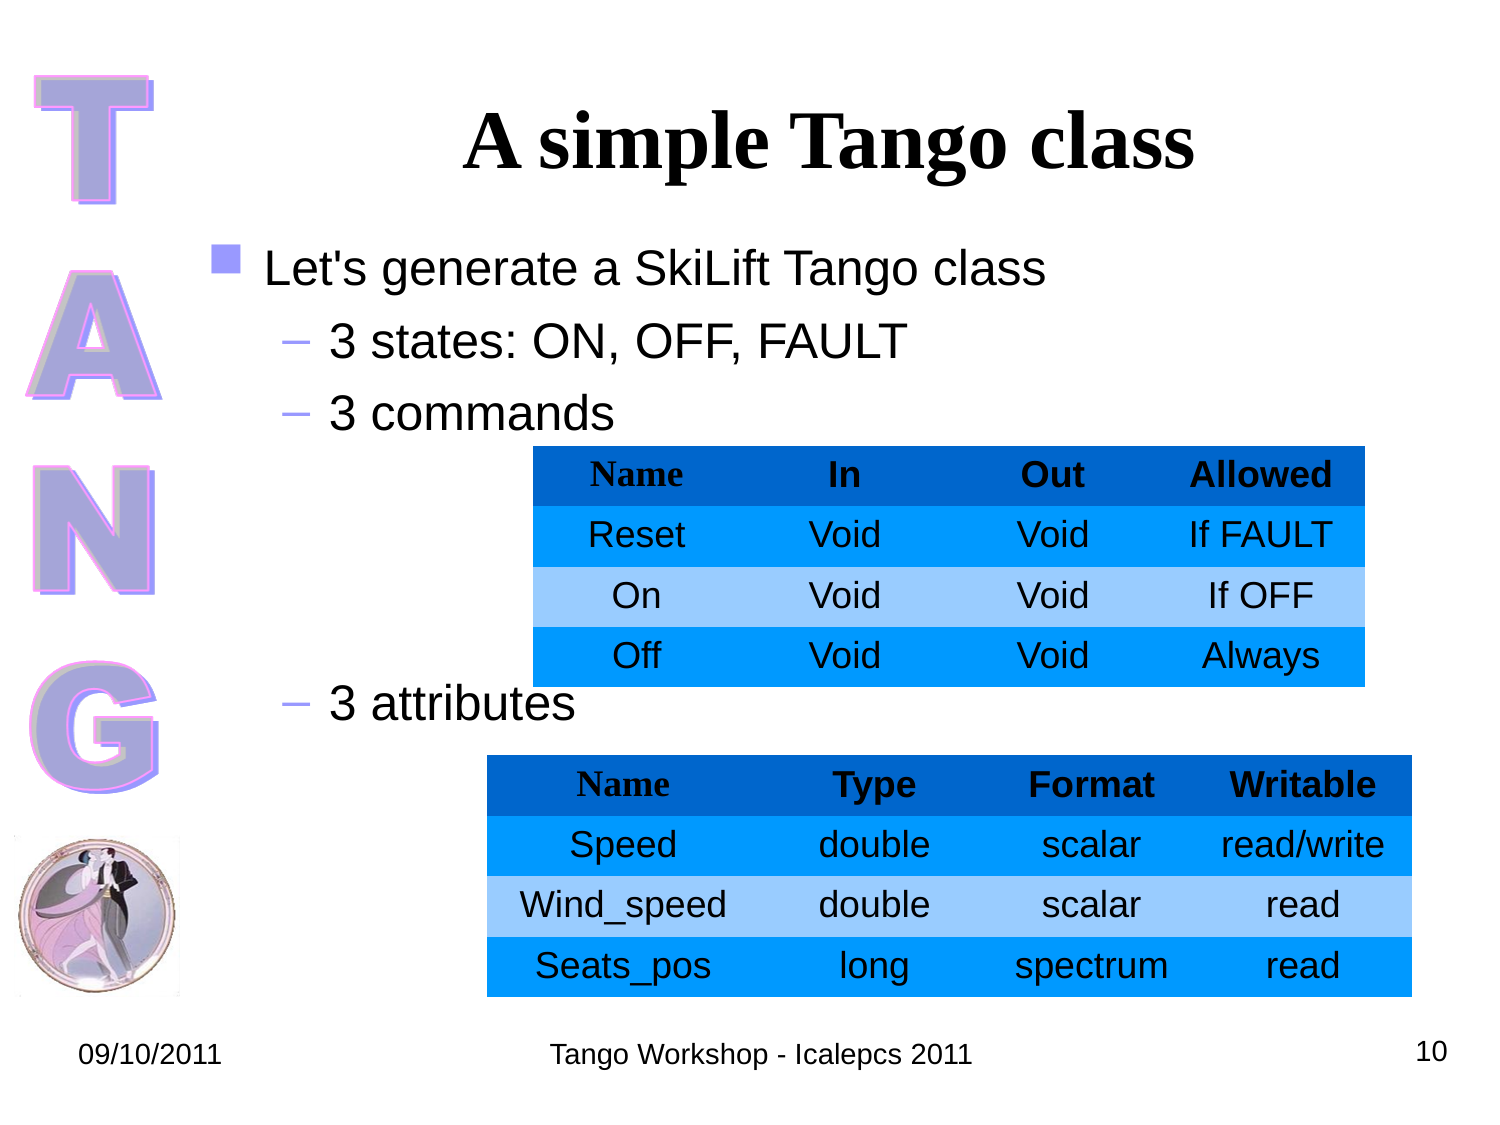

# A simple Tango class
Let's generate a SkiLift Tango class
3 states: ON, OFF, FAULT
3 commands
3 attributes
| Name | In | Out | Allowed |
| --- | --- | --- | --- |
| Reset | Void | Void | If FAULT |
| On | Void | Void | If OFF |
| Off | Void | Void | Always |
| Name | Type | Format | Writable |
| --- | --- | --- | --- |
| Speed | double | scalar | read/write |
| Wind\_speed | double | scalar | read |
| Seats\_pos | long | spectrum | read |
10
09/10/2011
Tango workshop - Icalepcs 2011